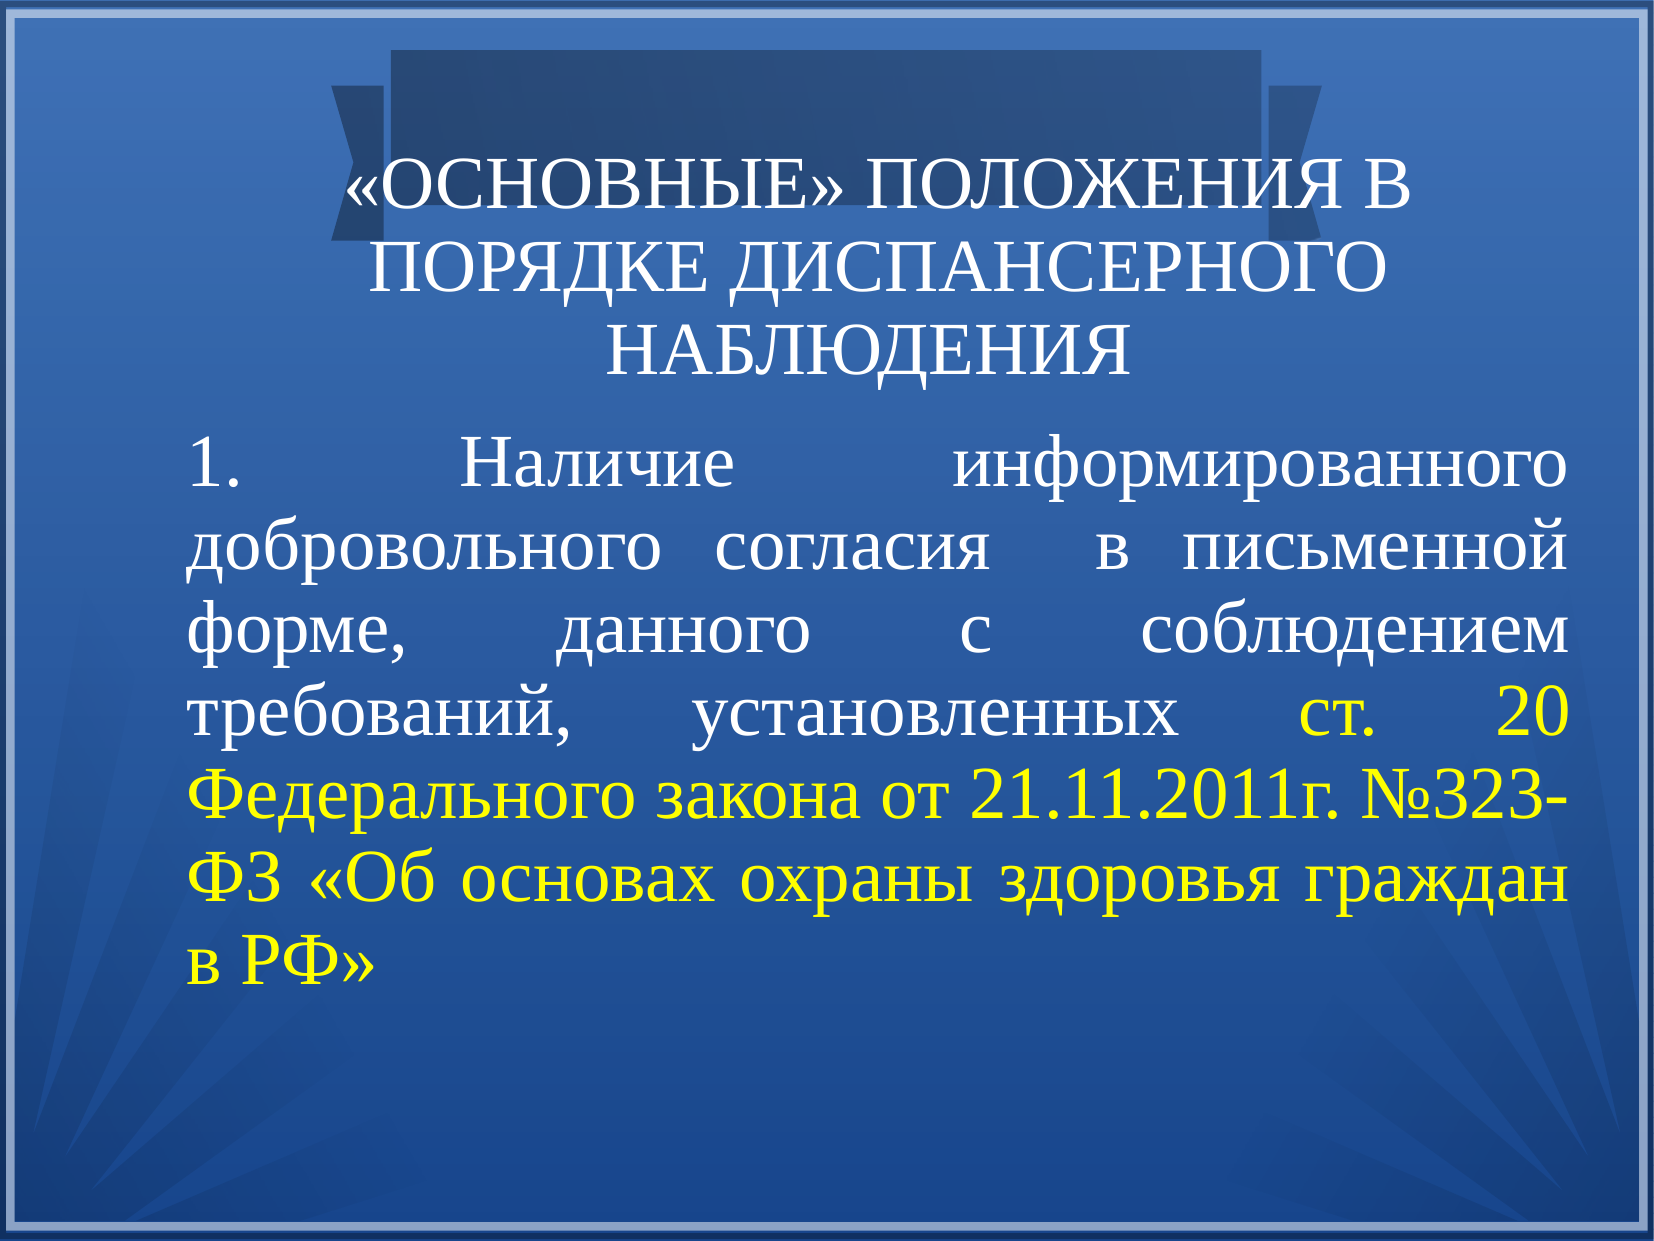

#
«ОСНОВНЫЕ» ПОЛОЖЕНИЯ В ПОРЯДКЕ ДИСПАНСЕРНОГО НАБЛЮДЕНИЯ
1. Наличие информированного добровольного согласия в письменной форме, данного с соблюдением требований, установленных ст. 20 Федерального закона от 21.11.2011г. №323-ФЗ «Об основах охраны здоровья граждан в РФ»